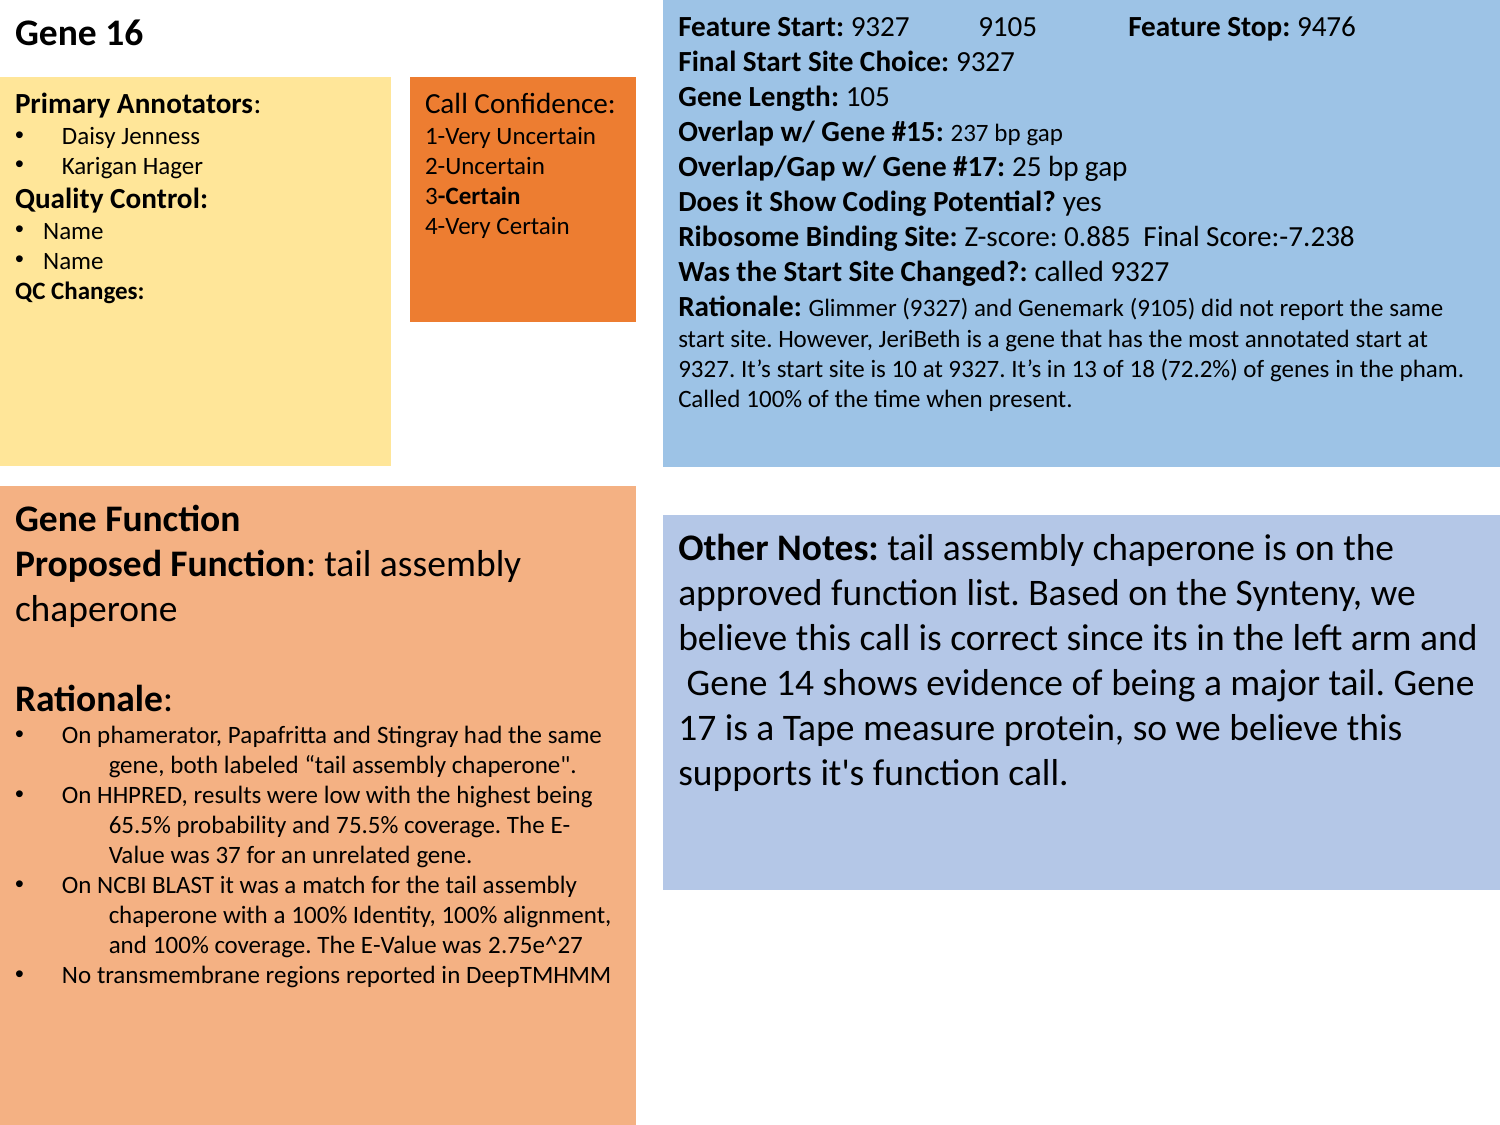

Gene 16
Feature Start: 9327	9105		Feature Stop: 9476
Final Start Site Choice: 9327
Gene Length: 105
Overlap w/ Gene #15: 237 bp gap
Overlap/Gap w/ Gene #17: 25 bp gap
Does it Show Coding Potential? yes
Ribosome Binding Site: Z-score: 0.885 Final Score:-7.238
Was the Start Site Changed?: called 9327
Rationale: Glimmer (9327) and Genemark (9105) did not report the same start site. However, JeriBeth is a gene that has the most annotated start at 9327. It’s start site is 10 at 9327. It’s in 13 of 18 (72.2%) of genes in the pham. Called 100% of the time when present.
Primary Annotators:
Daisy Jenness
Karigan Hager
Quality Control:
Name
Name
QC Changes:
Call Confidence:
1-Very Uncertain
2-Uncertain
3-Certain
4-Very Certain
Gene Function
Proposed Function: tail assembly chaperone
Rationale:
On phamerator, Papafritta and Stingray had the same gene, both labeled “tail assembly chaperone".
On HHPRED, results were low with the highest being 65.5% probability and 75.5% coverage. The E-Value was 37 for an unrelated gene.
On NCBI BLAST it was a match for the tail assembly chaperone with a 100% Identity, 100% alignment, and 100% coverage. The E-Value was 2.75e^27
No transmembrane regions reported in DeepTMHMM
Other Notes: tail assembly chaperone is on the approved function list. Based on the Synteny, we believe this call is correct since its in the left arm and Gene 14 shows evidence of being a major tail. Gene 17 is a Tape measure protein, so we believe this supports it's function call.